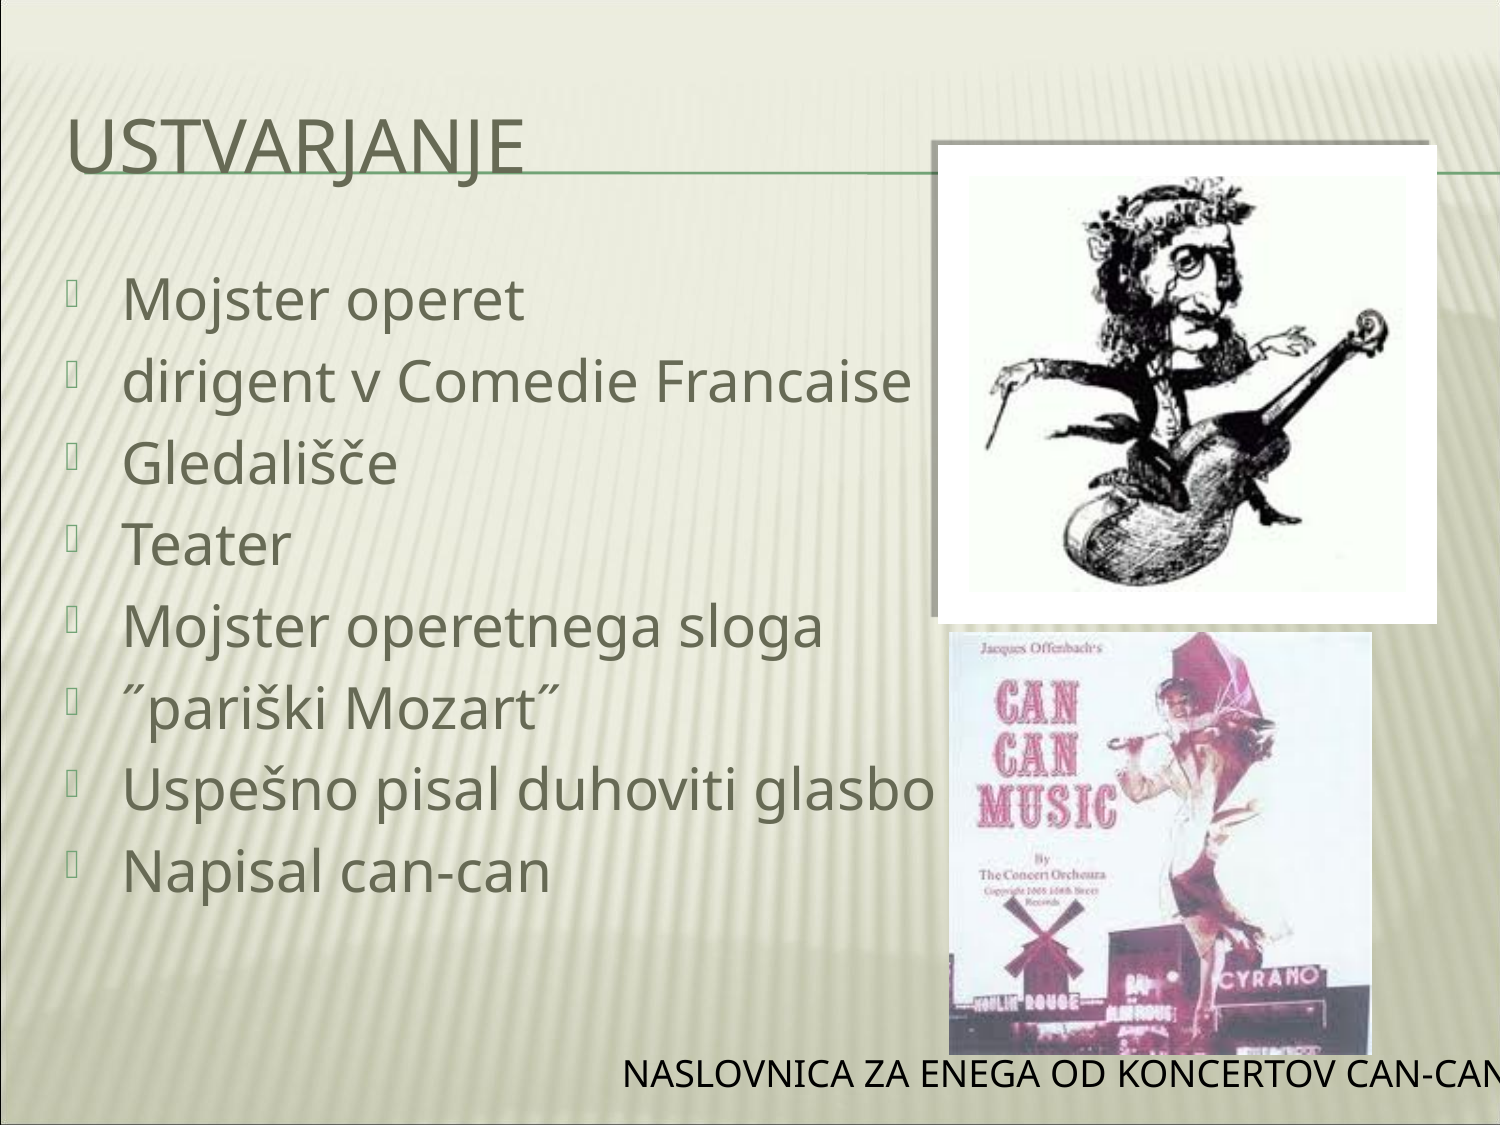

# USTVARJANJE
Mojster operet
dirigent v Comedie Francaise
Gledališče
Teater
Mojster operetnega sloga
˝pariški Mozart˝
Uspešno pisal duhoviti glasbo
Napisal can-can
NASLOVNICA ZA ENEGA OD KONCERTOV CAN-CANA